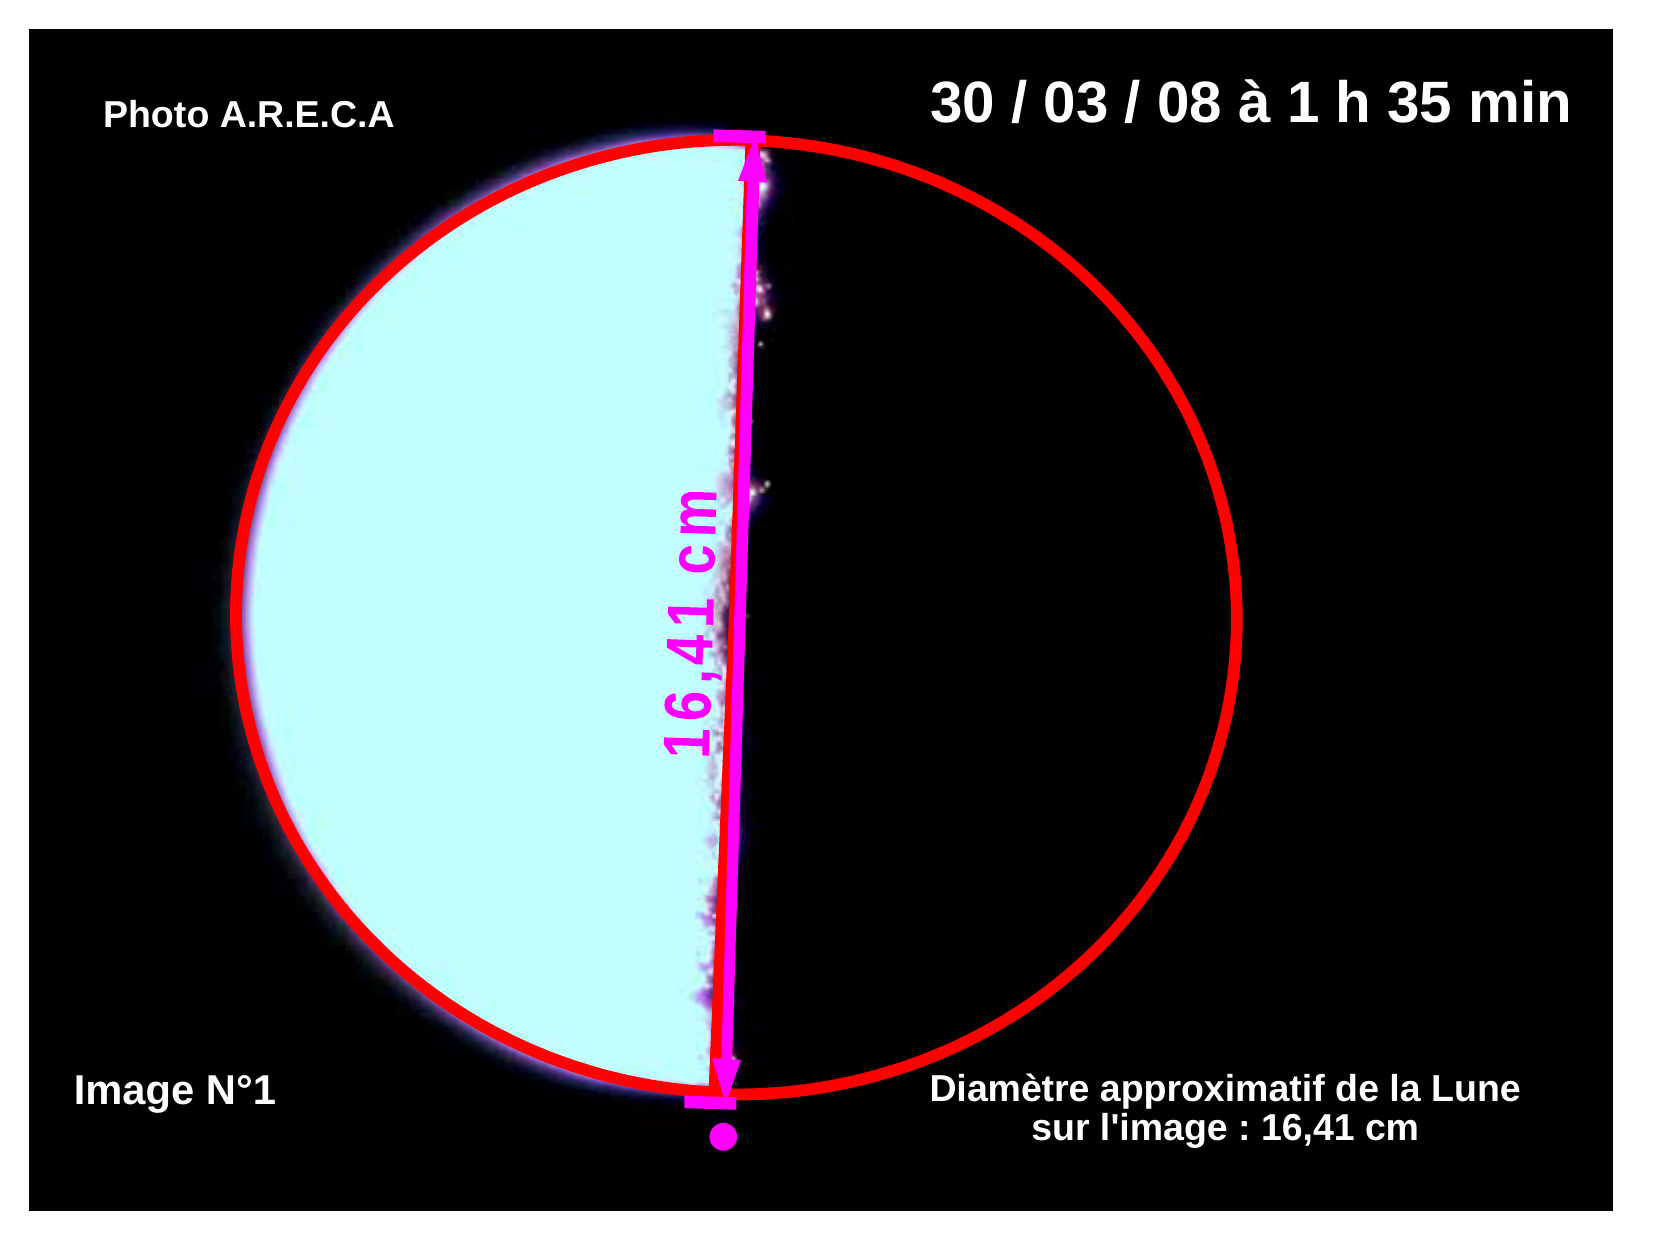

30 / 03 / 08 à 1 h 35 min
Photo A.R.E.C.A
Image N°1
Diamètre approximatif de la Lune sur l'image : 16,41 cm